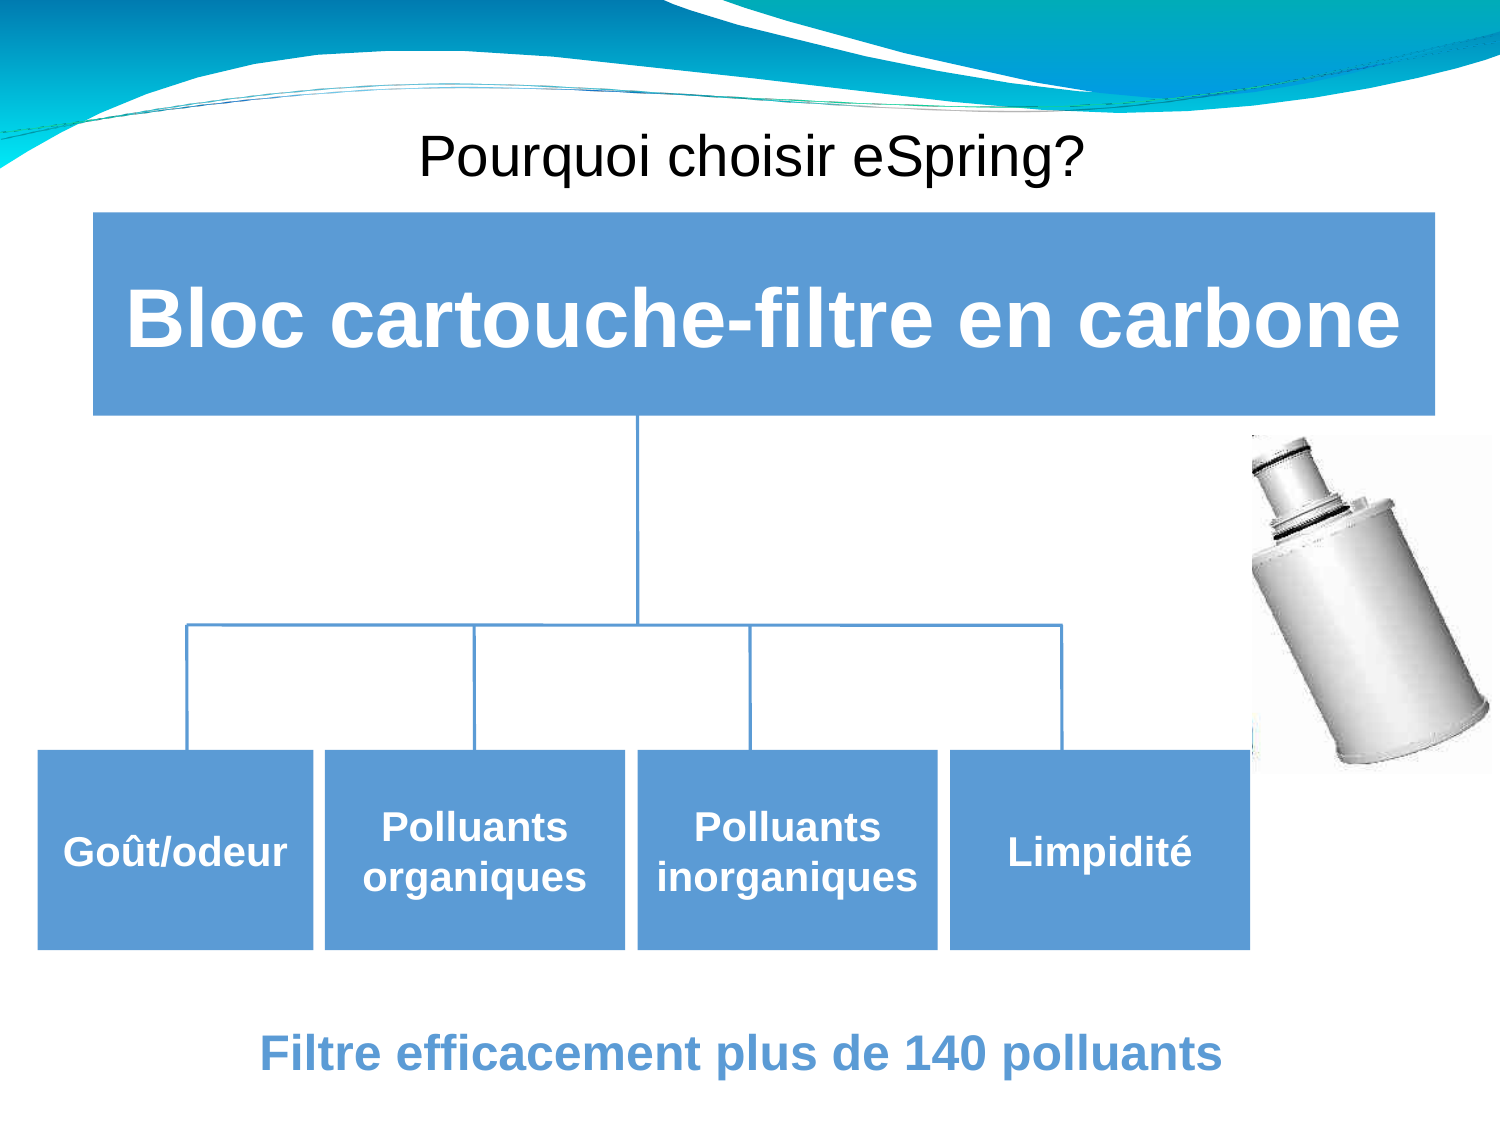

Pourquoi choisir eSpring?
Bloc cartouche-filtre en carbone
Goût/odeur
Polluants
organiques
Polluants
inorganiques
Limpidité
Filtre efficacement plus de 140 polluants